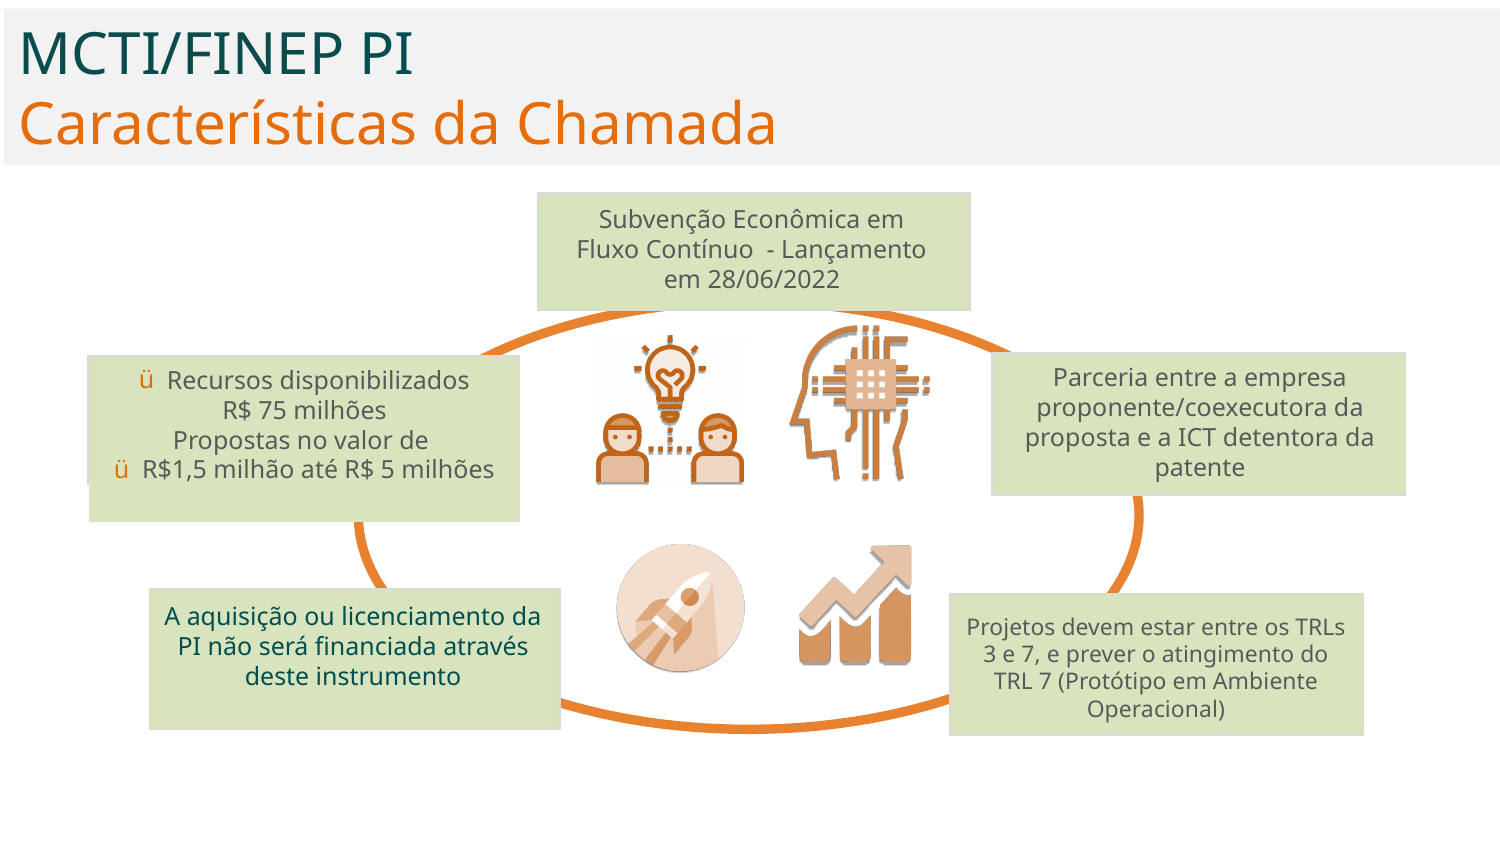

MCTI/FINEP PI
Características da Chamada
Subvenção Econômica em Fluxo Contínuo - Lançamento em 28/06/2022
Parceria entre a empresa proponente/coexecutora da proposta e a ICT detentora da patente
Recursos disponibilizados
R$ 75 milhões
Propostas no valor de
R$1,5 milhão até R$ 5 milhões
A aquisição ou licenciamento da PI não será financiada através deste instrumento
Projetos devem estar entre os TRLs 3 e 7, e prever o atingimento do TRL 7 (Protótipo em Ambiente Operacional)